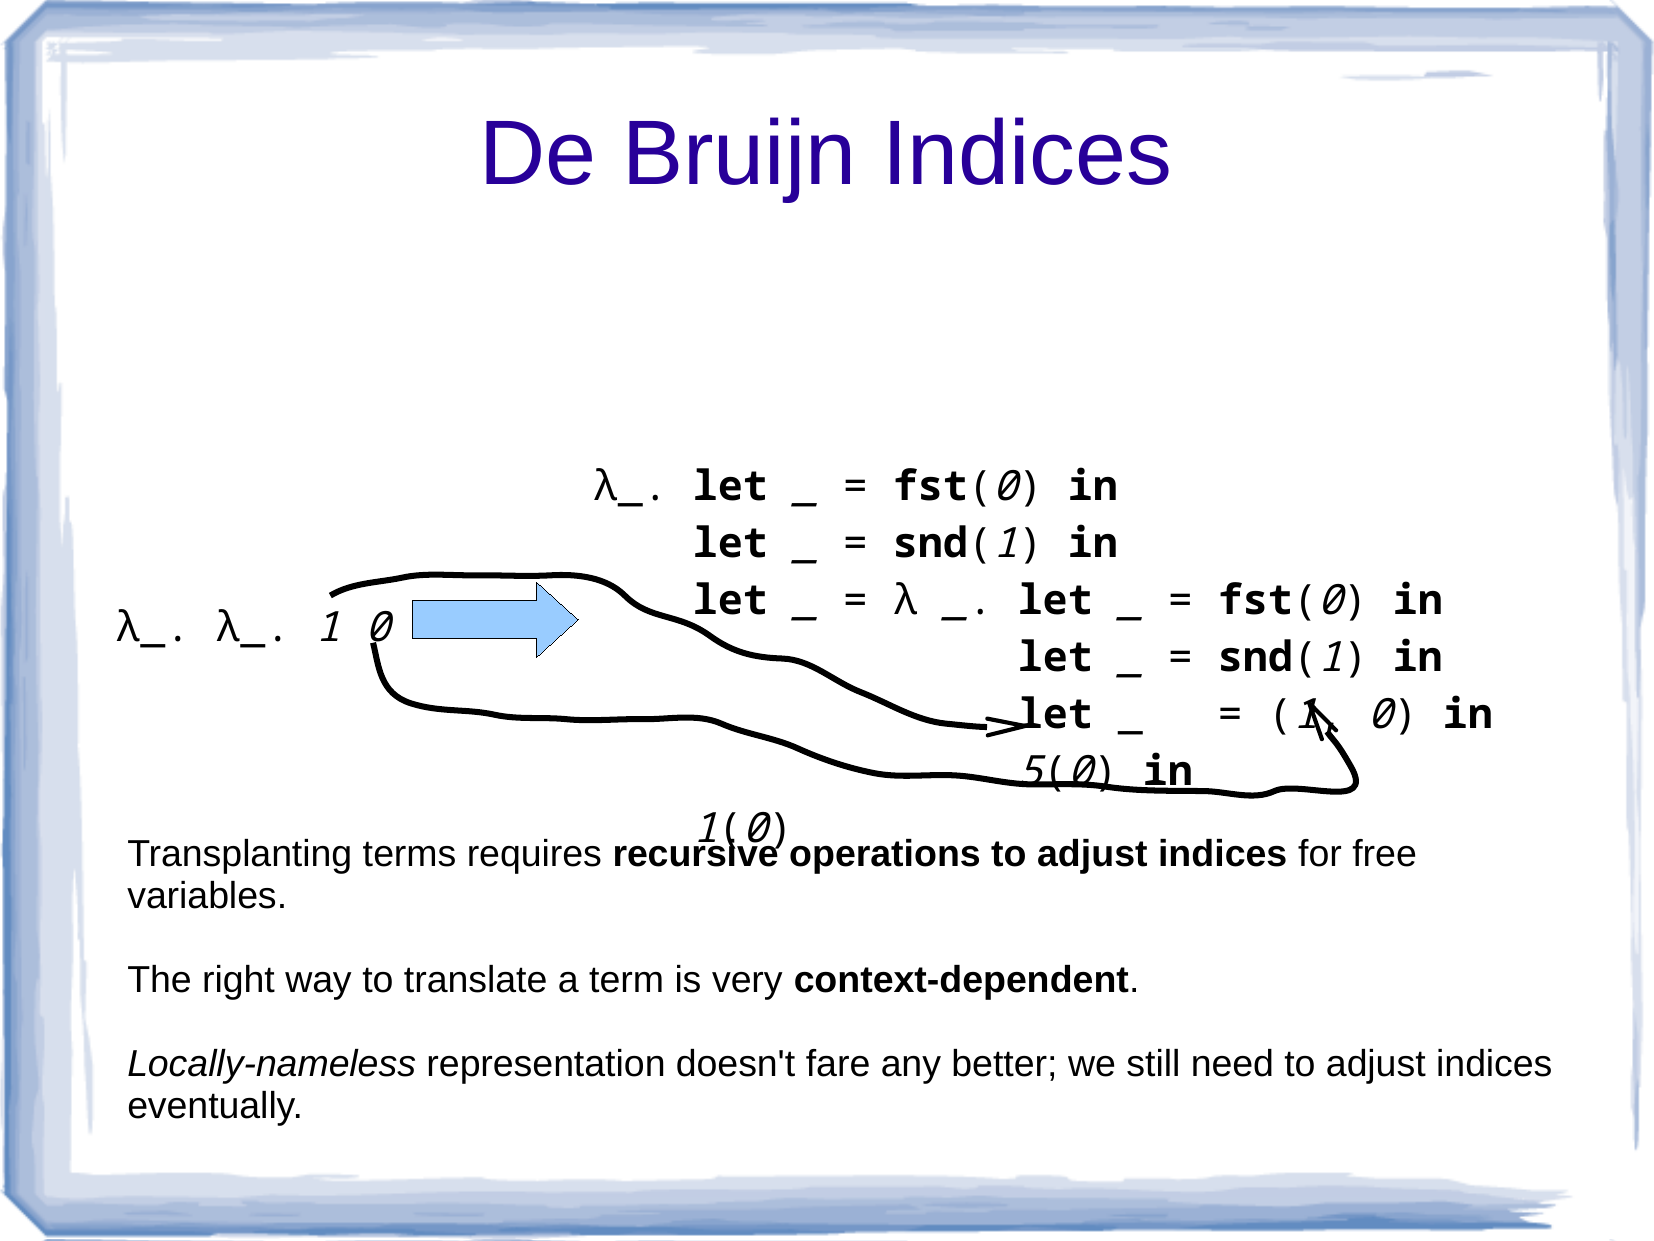

# De Bruijn Indices
λ_. let _ = fst(0) in
 let _ = snd(1) in
 let _ = λ _. let _ = fst(0) in
 let _ = snd(1) in
 let _ = (1, 0) in
 5(0) in
 1(0)
λ_. λ_. 1 0
Transplanting terms requires recursive operations to adjust indices for free variables.
The right way to translate a term is very context-dependent.
Locally-nameless representation doesn't fare any better; we still need to adjust indices eventually.